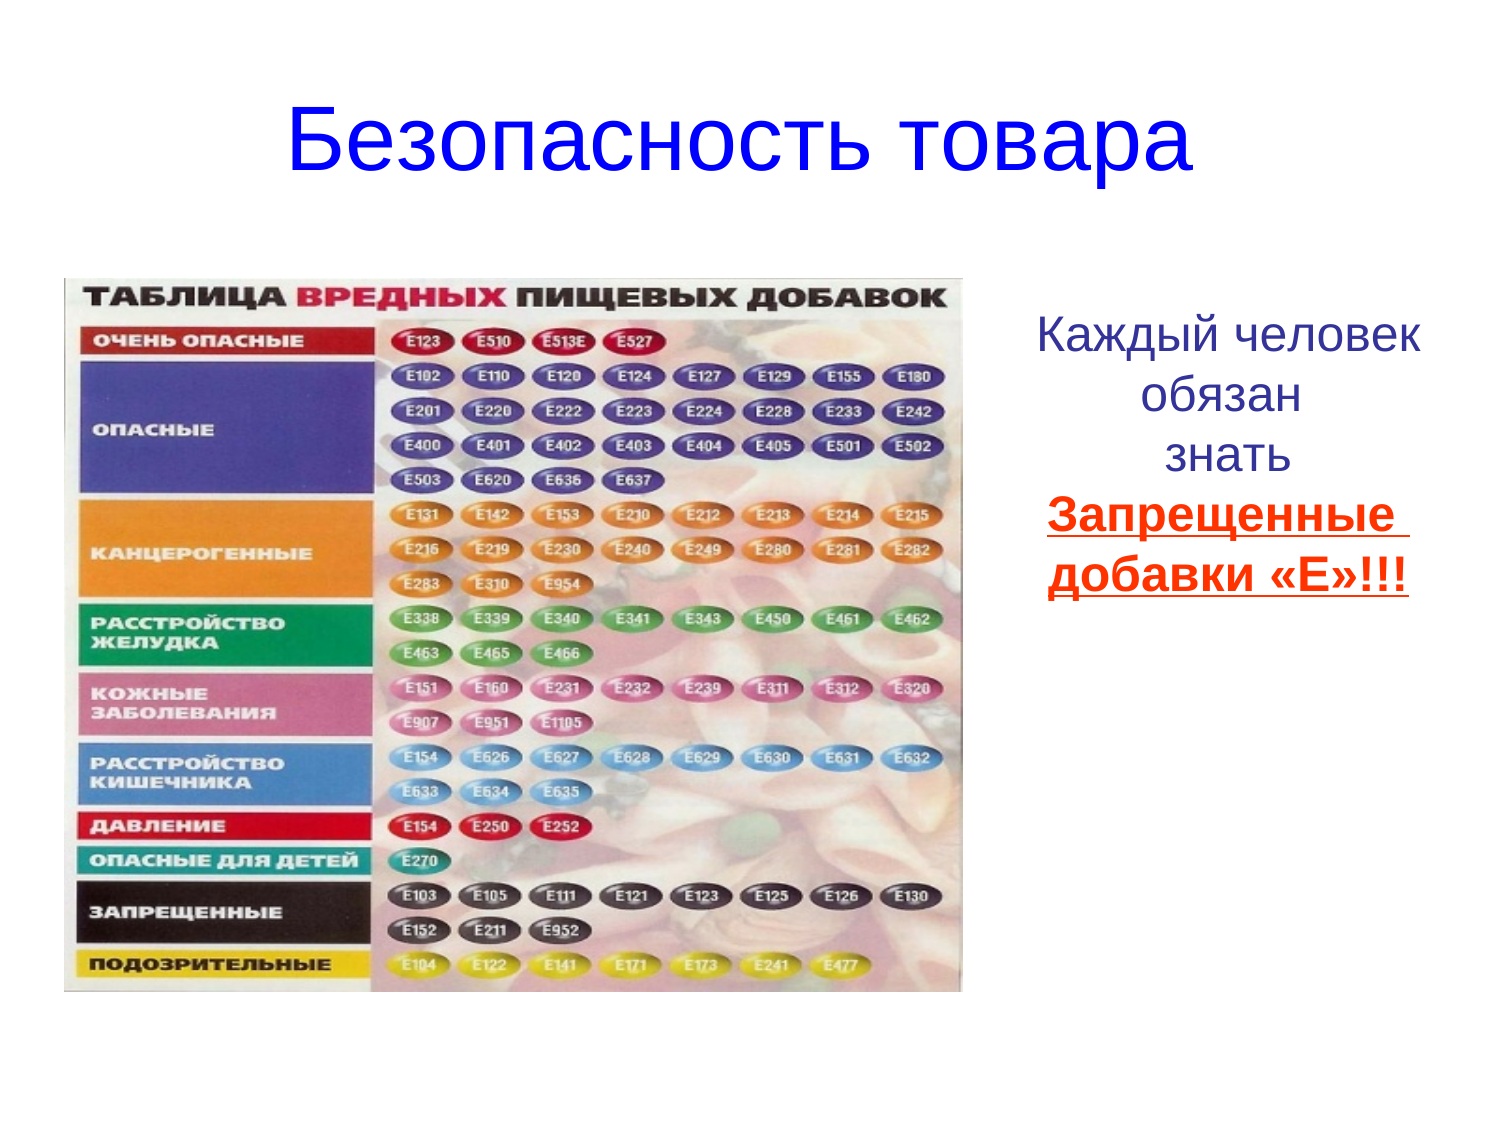

Безопасность товара
Каждый человек обязан
знать Запрещенные
добавки «Е»!!!